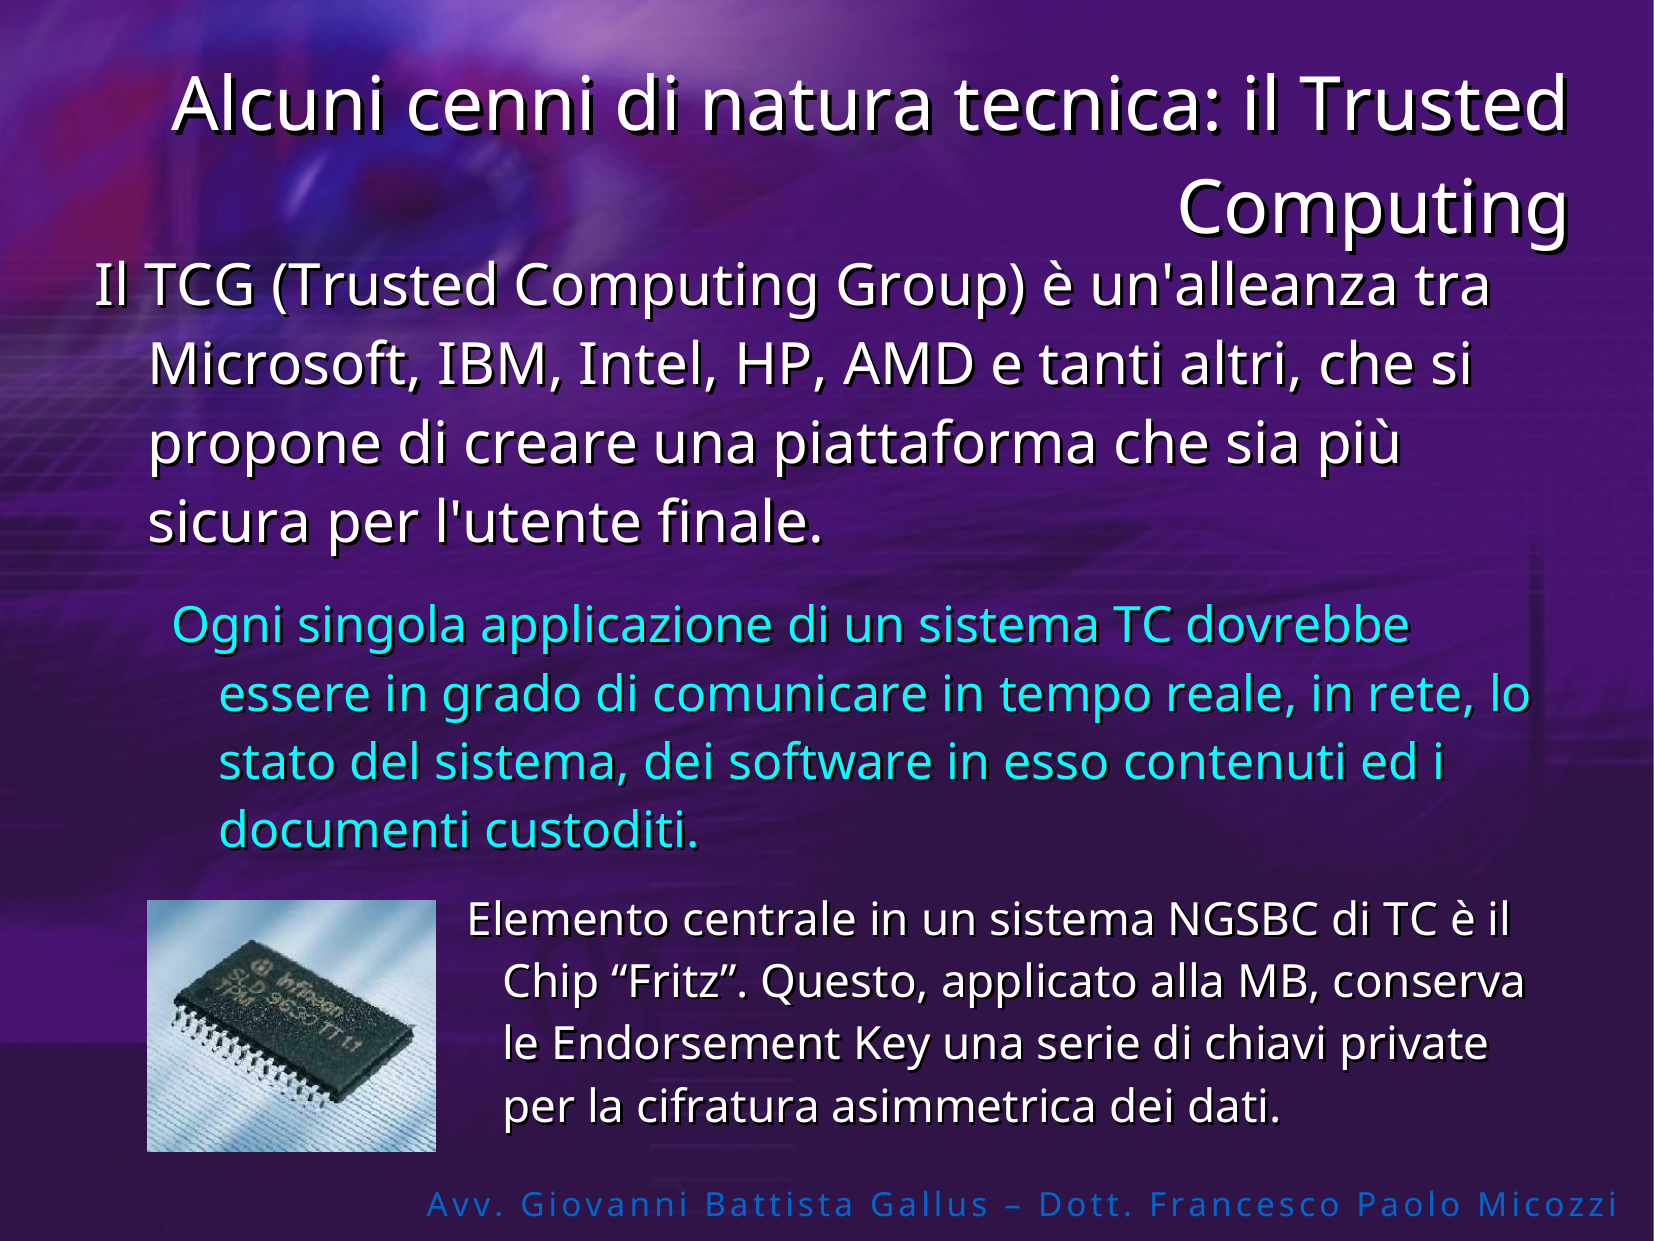

# Alcuni cenni di natura tecnica: il Trusted Computing
Il TCG (Trusted Computing Group) è un'alleanza tra Microsoft, IBM, Intel, HP, AMD e tanti altri, che si propone di creare una piattaforma che sia più sicura per l'utente finale.
Ogni singola applicazione di un sistema TC dovrebbe essere in grado di comunicare in tempo reale, in rete, lo stato del sistema, dei software in esso contenuti ed i documenti custoditi.
Elemento centrale in un sistema NGSBC di TC è il Chip “Fritz”. Questo, applicato alla MB, conserva le Endorsement Key una serie di chiavi private per la cifratura asimmetrica dei dati.
dott. Francesco Paolo Micozzi - f.micozzi@studionati.it